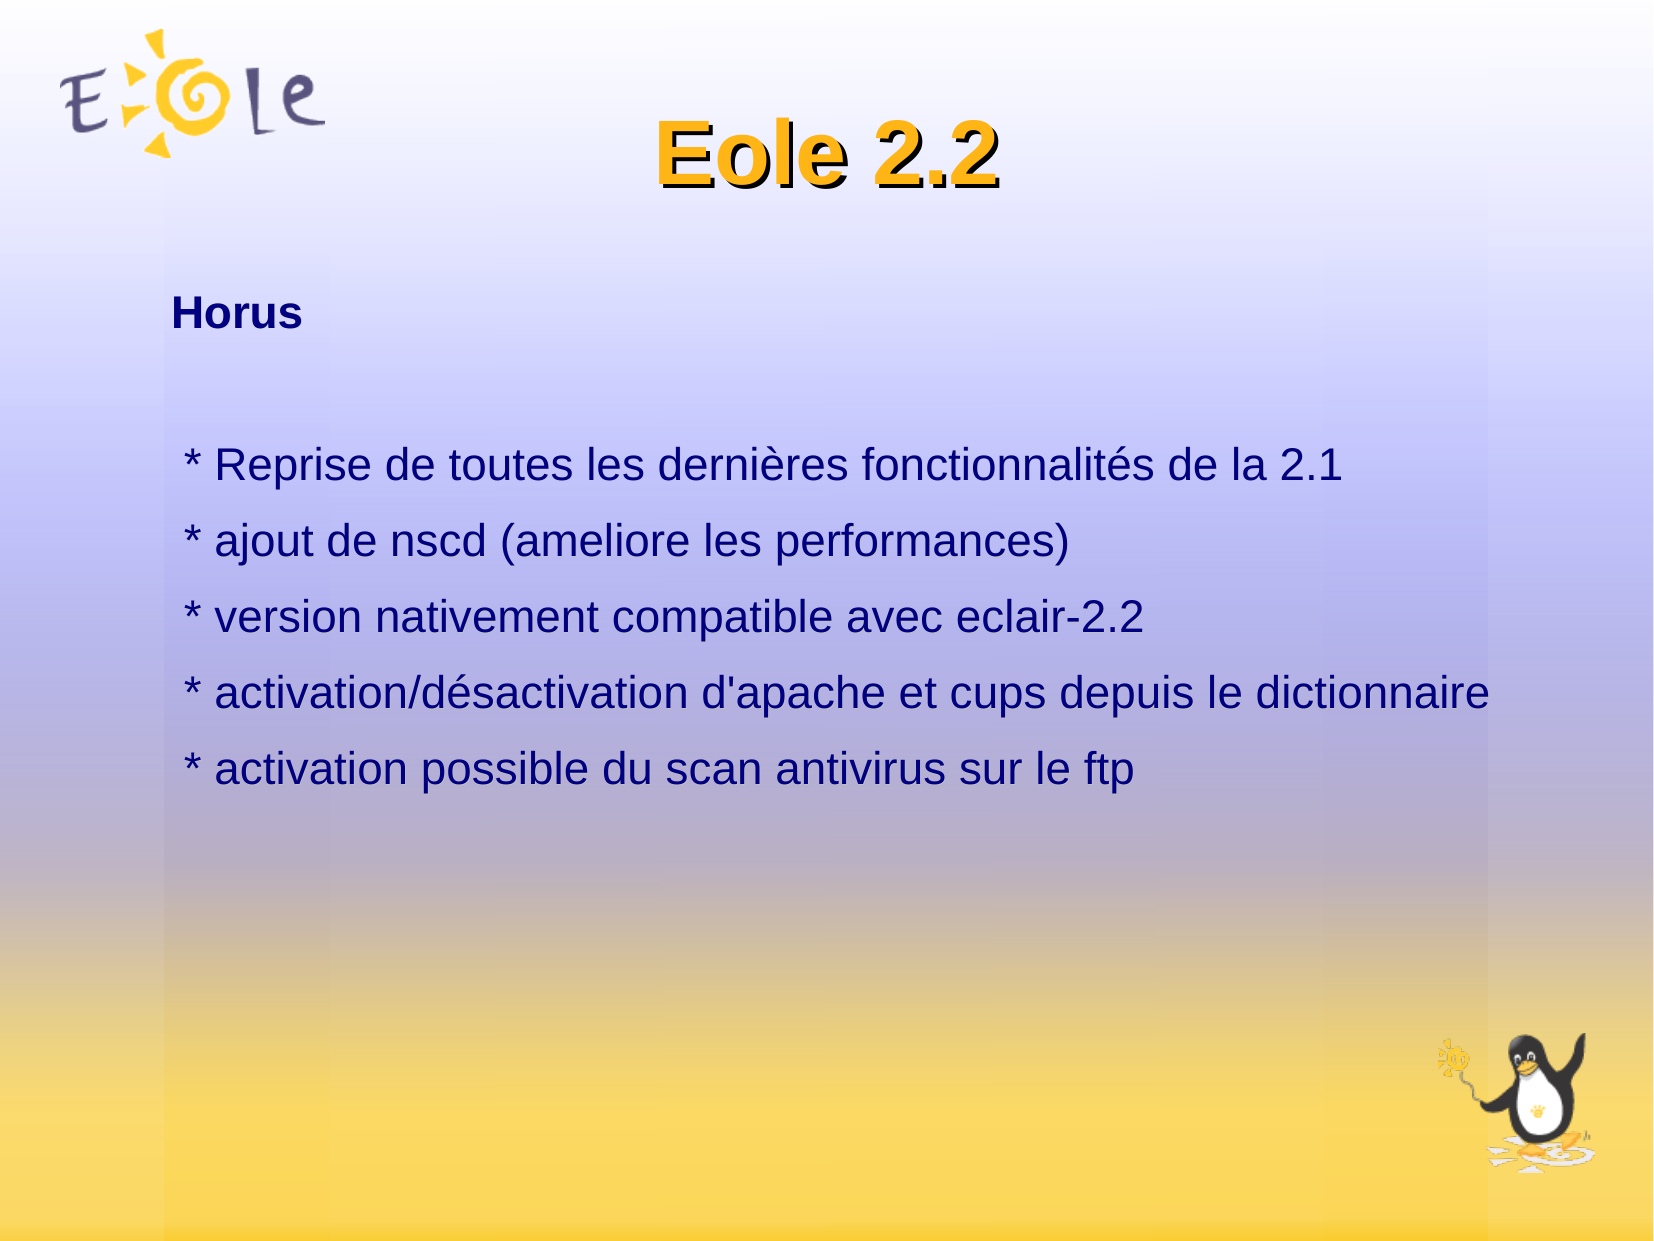

# Eole 2.2
 Horus
 * Reprise de toutes les dernières fonctionnalités de la 2.1
 * ajout de nscd (ameliore les performances)
 * version nativement compatible avec eclair-2.2
 * activation/désactivation d'apache et cups depuis le dictionnaire
 * activation possible du scan antivirus sur le ftp